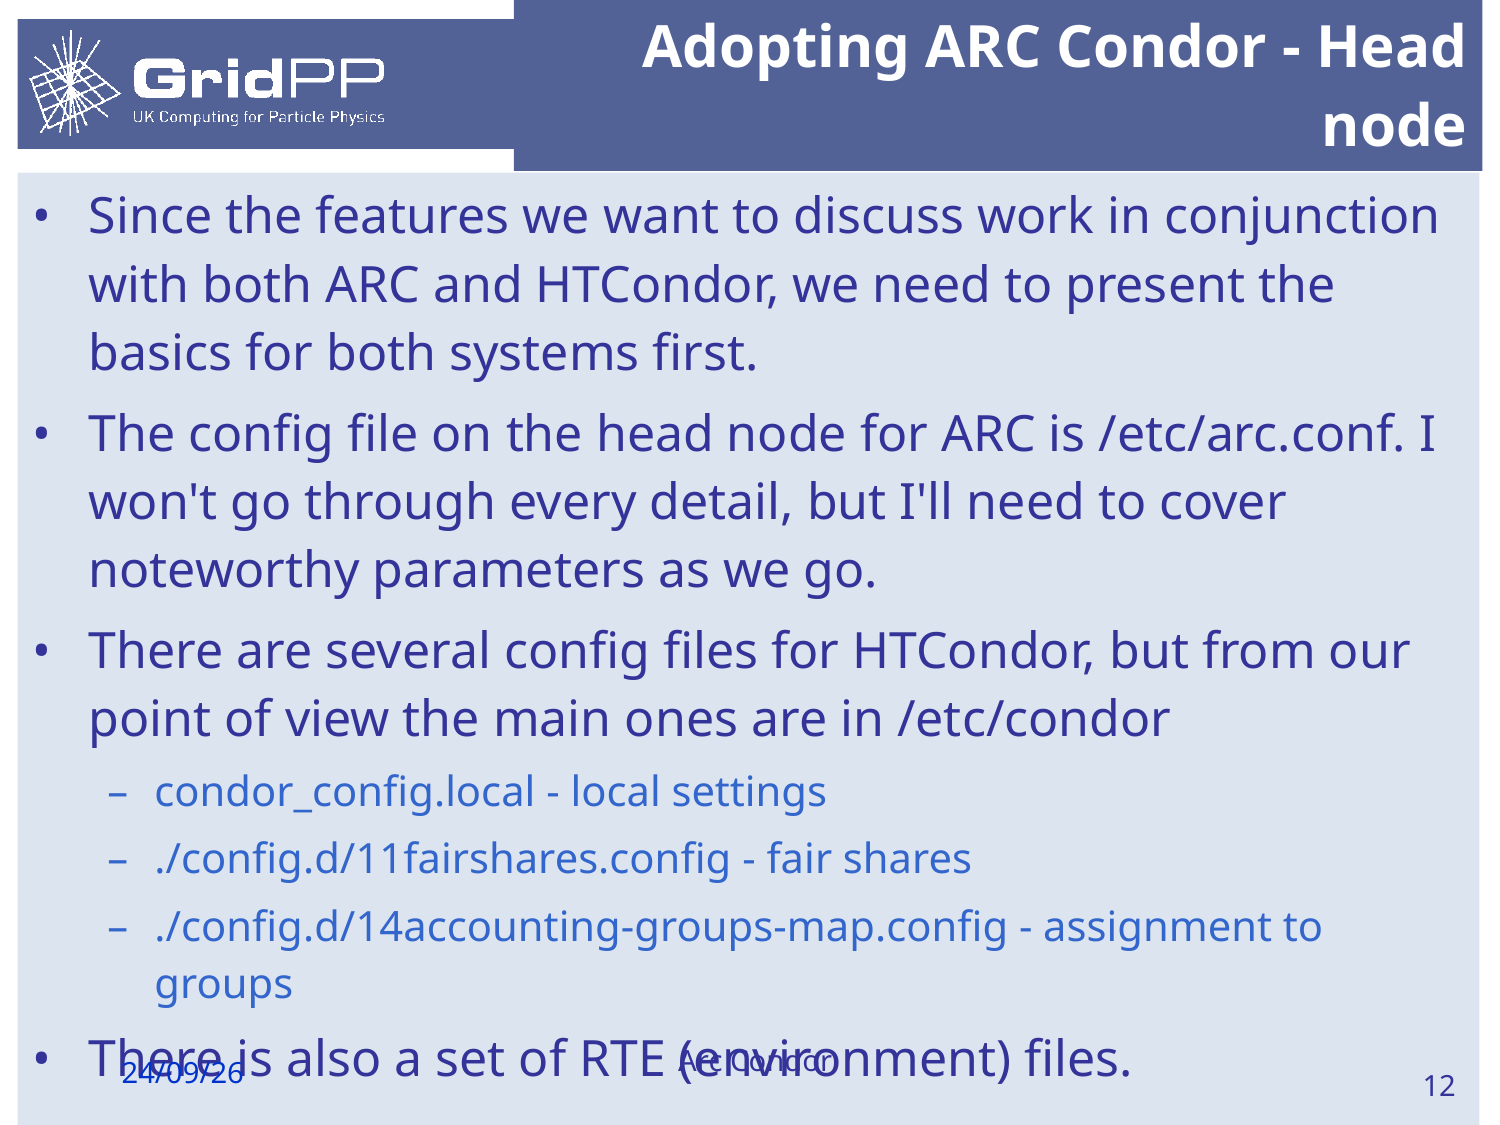

# Adopting ARC Condor - Head node
Since the features we want to discuss work in conjunction with both ARC and HTCondor, we need to present the basics for both systems first.
The config file on the head node for ARC is /etc/arc.conf. I won't go through every detail, but I'll need to cover noteworthy parameters as we go.
There are several config files for HTCondor, but from our point of view the main ones are in /etc/condor
condor_config.local - local settings
./config.d/11fairshares.config - fair shares
./config.d/14accounting-groups-map.config - assignment to groups
There is also a set of RTE (environment) files.
Arc Condor